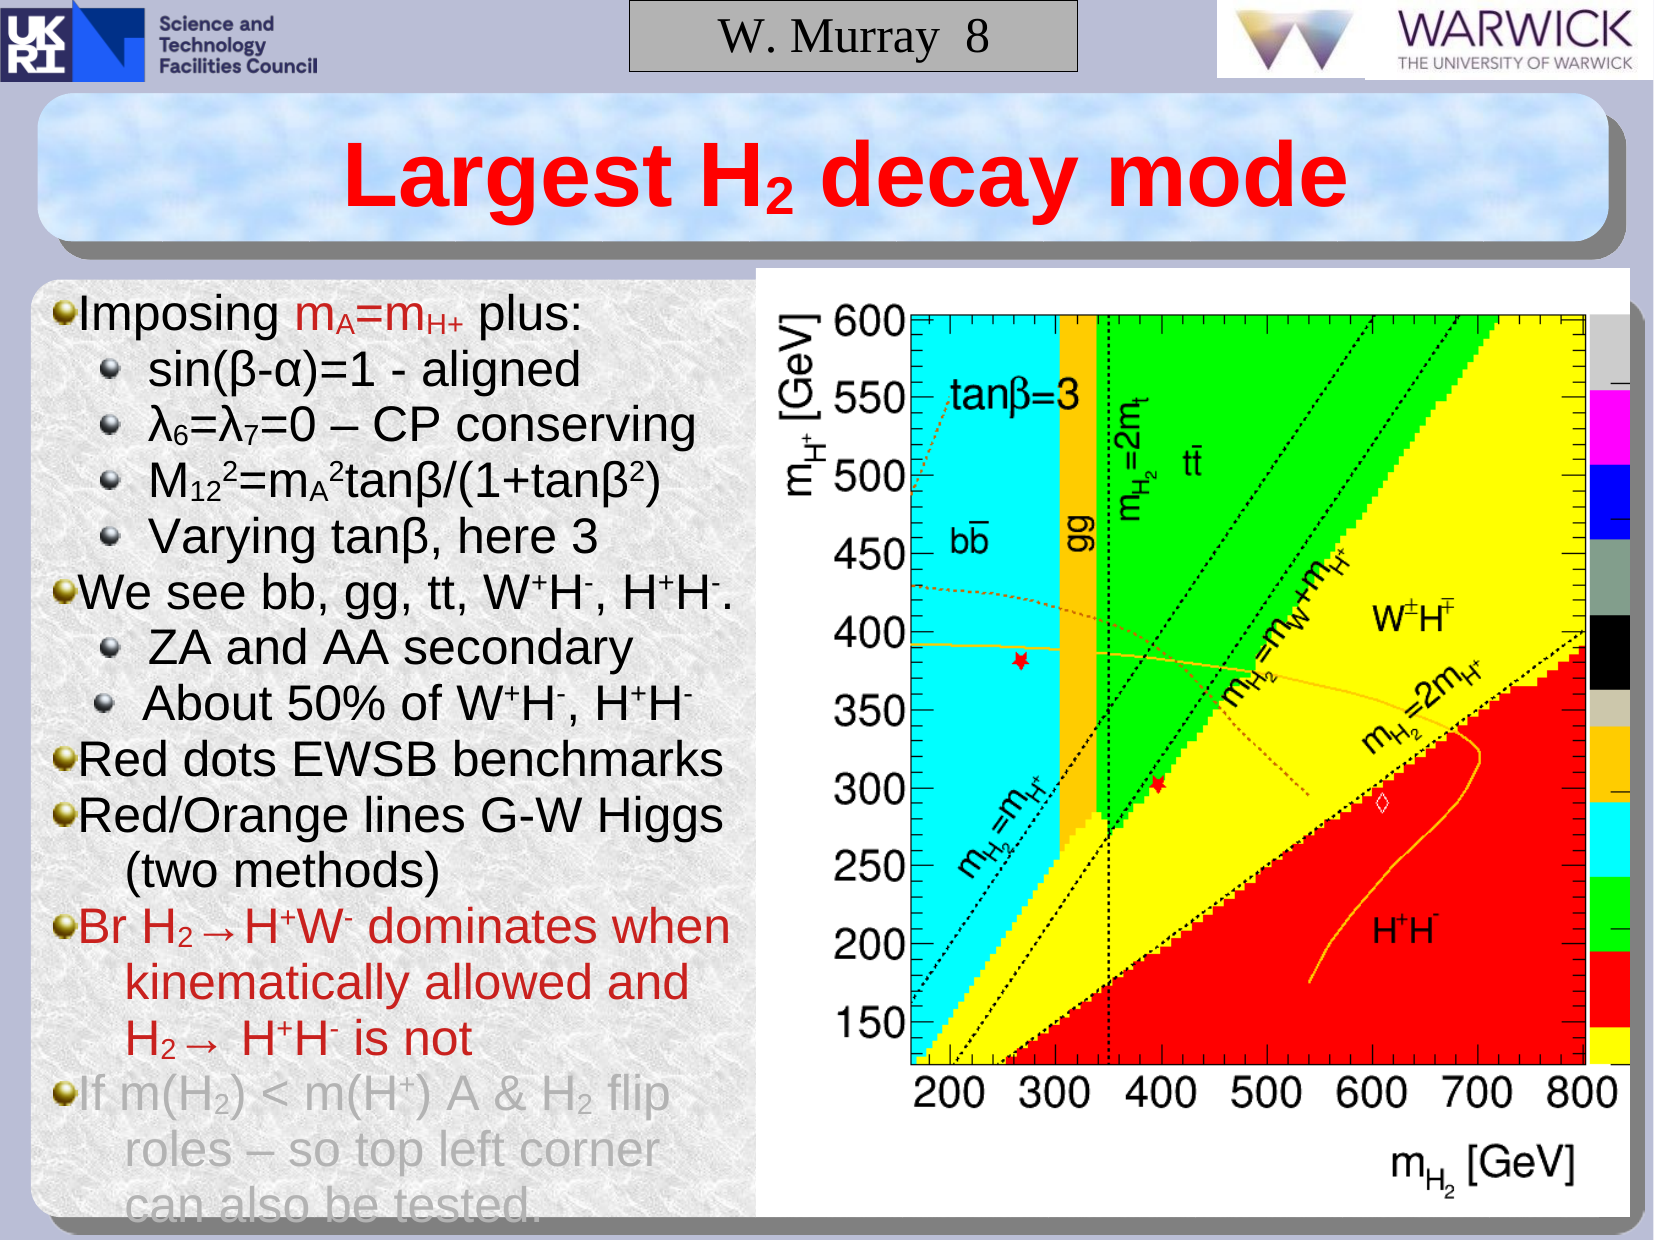

# Largest H2 decay mode
Imposing mA=mH+ plus:
sin(β-α)=1 - aligned
λ6=λ7=0 – CP conserving
M122=mA2tanβ/(1+tanβ2)
Varying tanβ, here 3
We see bb, gg, tt, W+H-, H+H-.
ZA and AA secondary
About 50% of W+H-, H+H-
Red dots EWSB benchmarks
Red/Orange lines G-W Higgs (two methods)
Br H2→H+W- dominates when kinematically allowed and H2→ H+H- is not
If m(H2) < m(H+) A & H2 flip roles – so top left corner can also be tested.